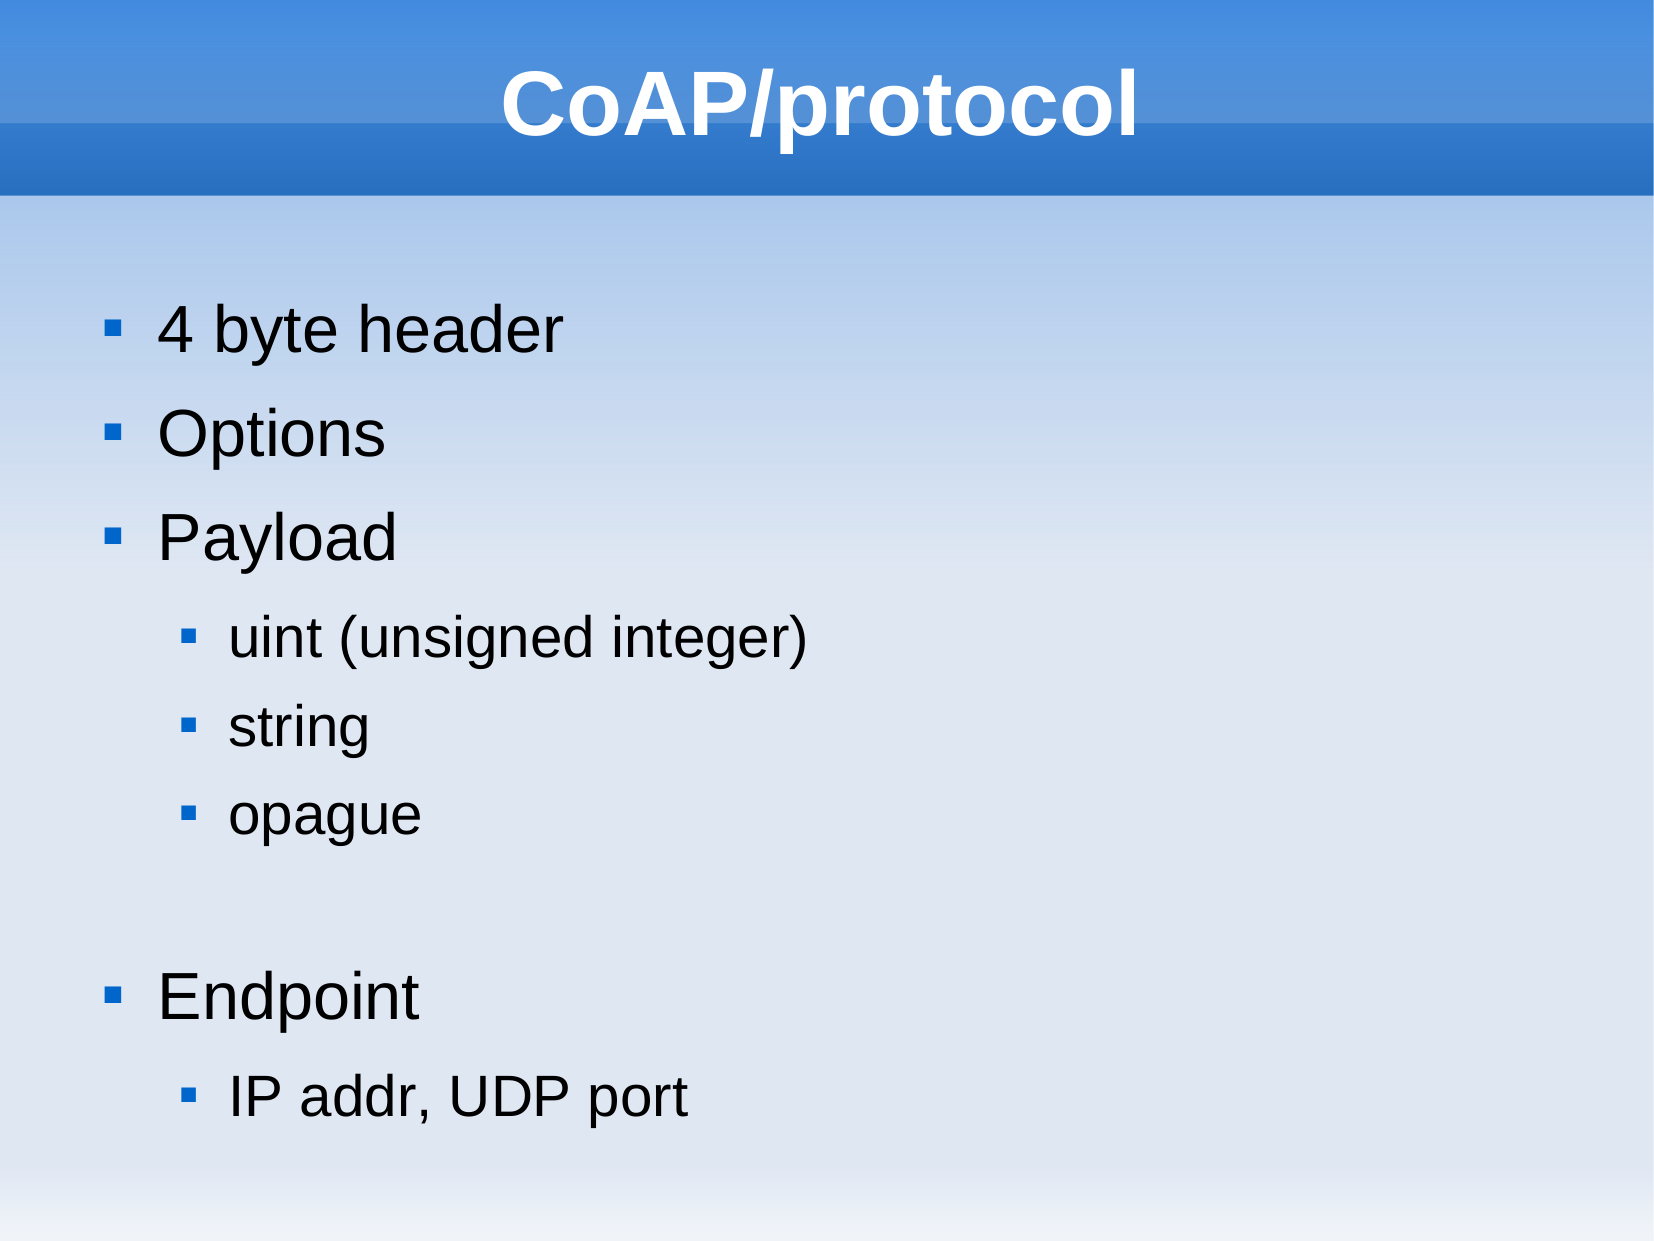

# CoAP/protocol
4 byte header
Options
Payload
uint (unsigned integer)
string
opague
Endpoint
IP addr, UDP port